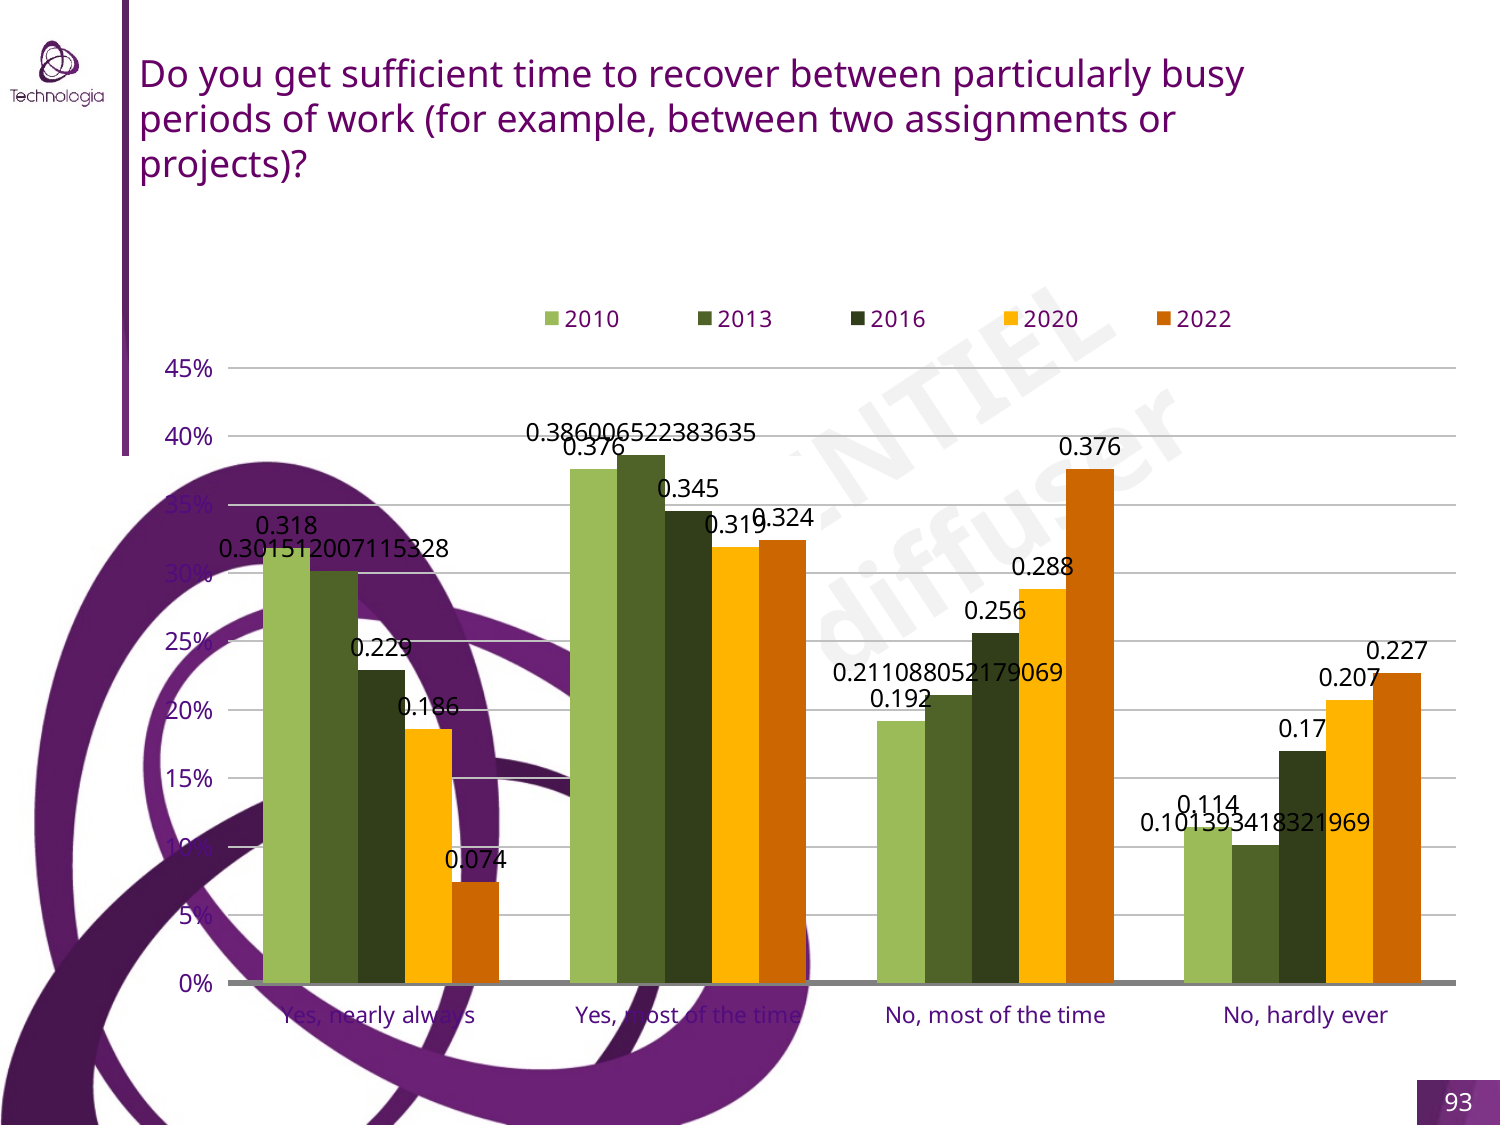

# Do you get sufficient time to recover between particularly busy periods of work (for example, between two assignments or projects)?
### Chart
| Category | 2010 | 2013 | 2016 | 2020 | 2022 |
|---|---|---|---|---|---|
| Yes, nearly always | 0.318 | 0.301512007115328 | 0.229 | 0.186 | 0.074 |
| Yes, most of the time | 0.376 | 0.386006522383635 | 0.345 | 0.319 | 0.324 |
| No, most of the time | 0.192 | 0.211088052179069 | 0.256 | 0.288 | 0.376 |
| No, hardly ever | 0.114 | 0.101393418321969 | 0.17 | 0.207 | 0.227 |